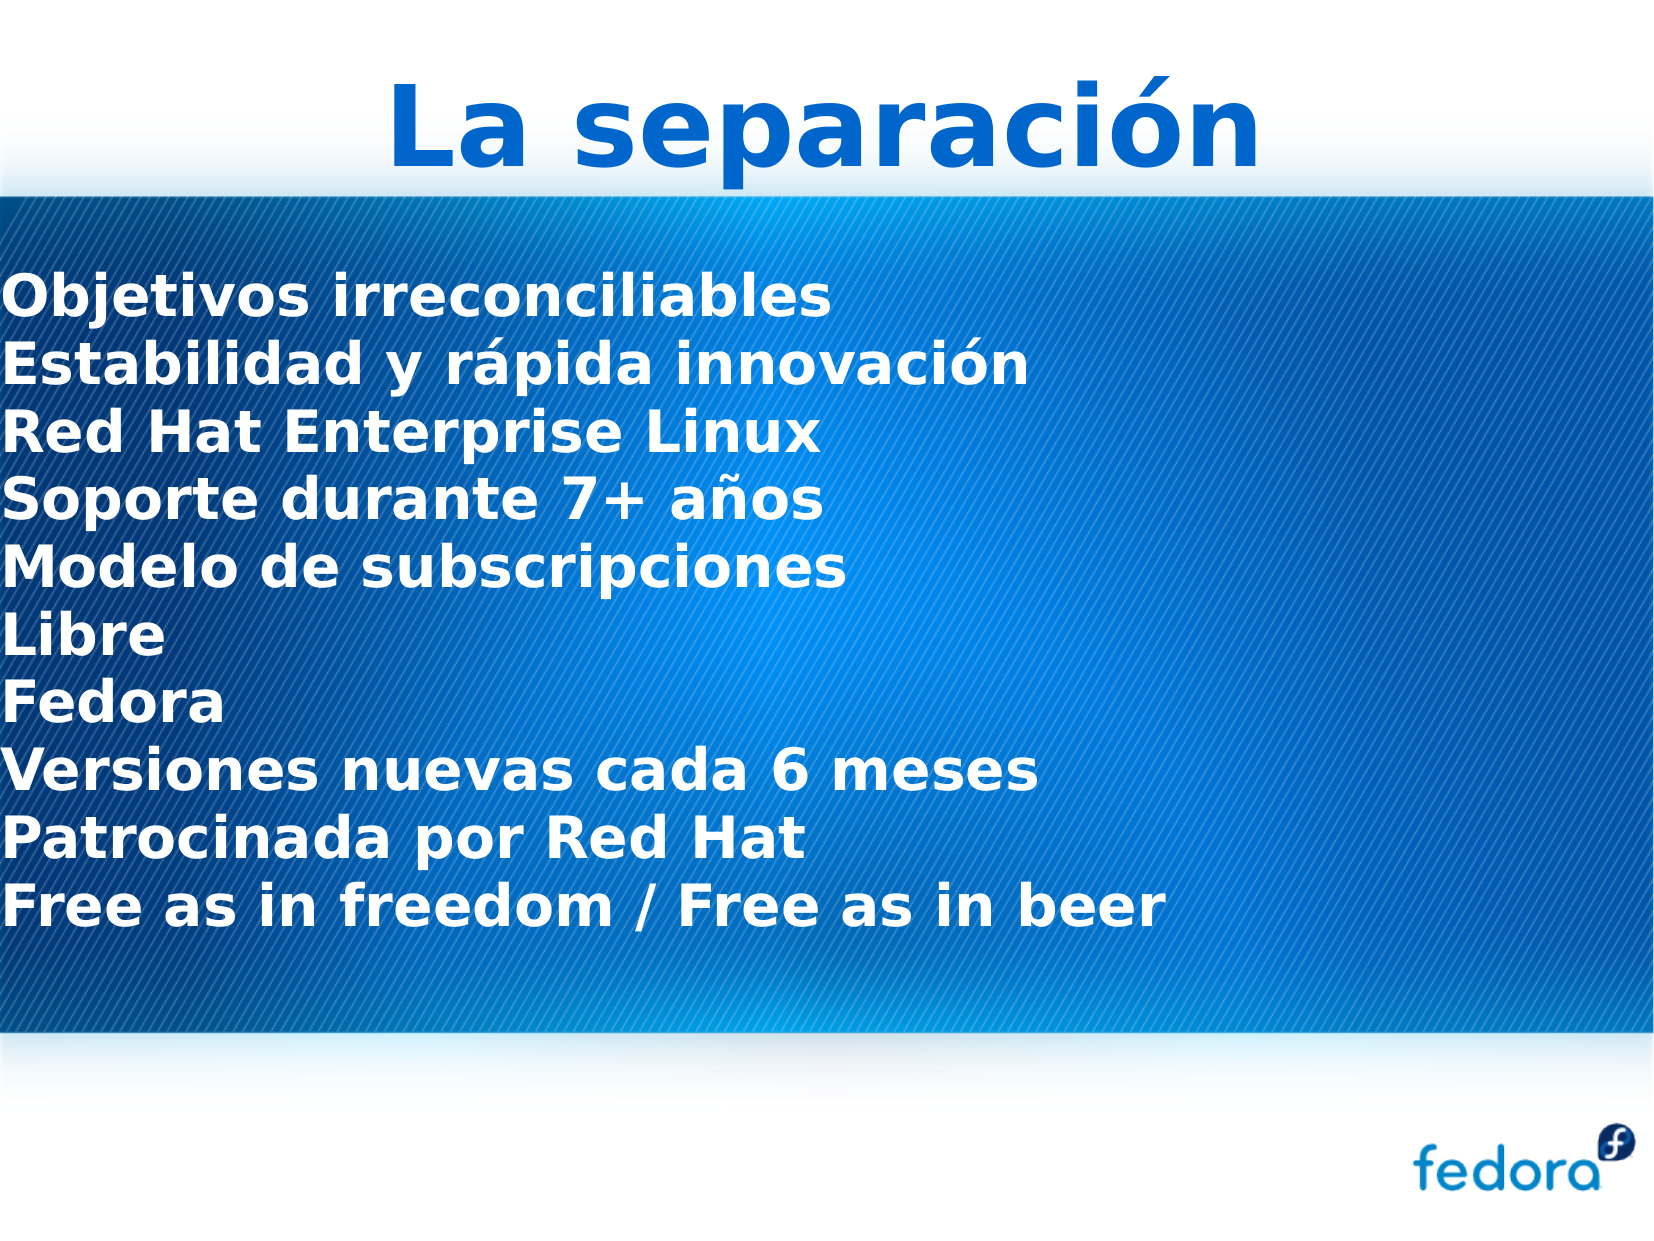

# La separación
Objetivos irreconciliables
Estabilidad y rápida innovación
Red Hat Enterprise Linux
Soporte durante 7+ años
Modelo de subscripciones
Libre
Fedora
Versiones nuevas cada 6 meses
Patrocinada por Red Hat
Free as in freedom / Free as in beer